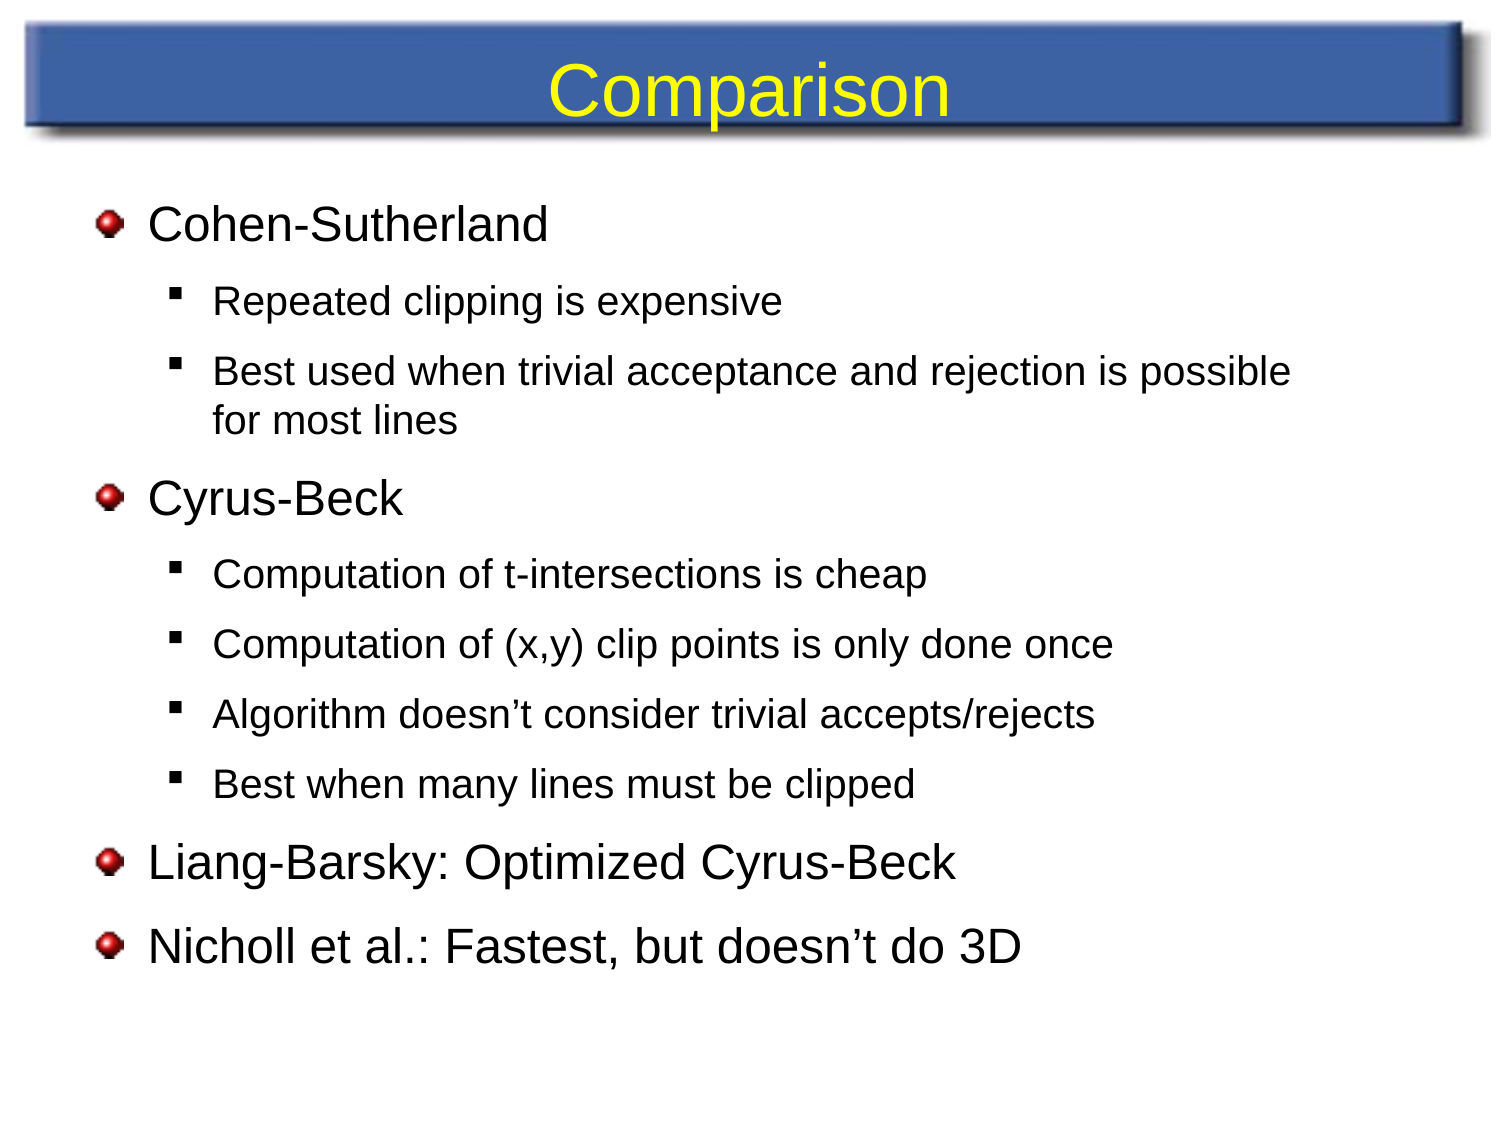

# Comparison
Cohen-Sutherland
Repeated clipping is expensive
Best used when trivial acceptance and rejection is possible for most lines
Cyrus-Beck
Computation of t-intersections is cheap
Computation of (x,y) clip points is only done once
Algorithm doesn’t consider trivial accepts/rejects
Best when many lines must be clipped
Liang-Barsky: Optimized Cyrus-Beck
Nicholl et al.: Fastest, but doesn’t do 3D